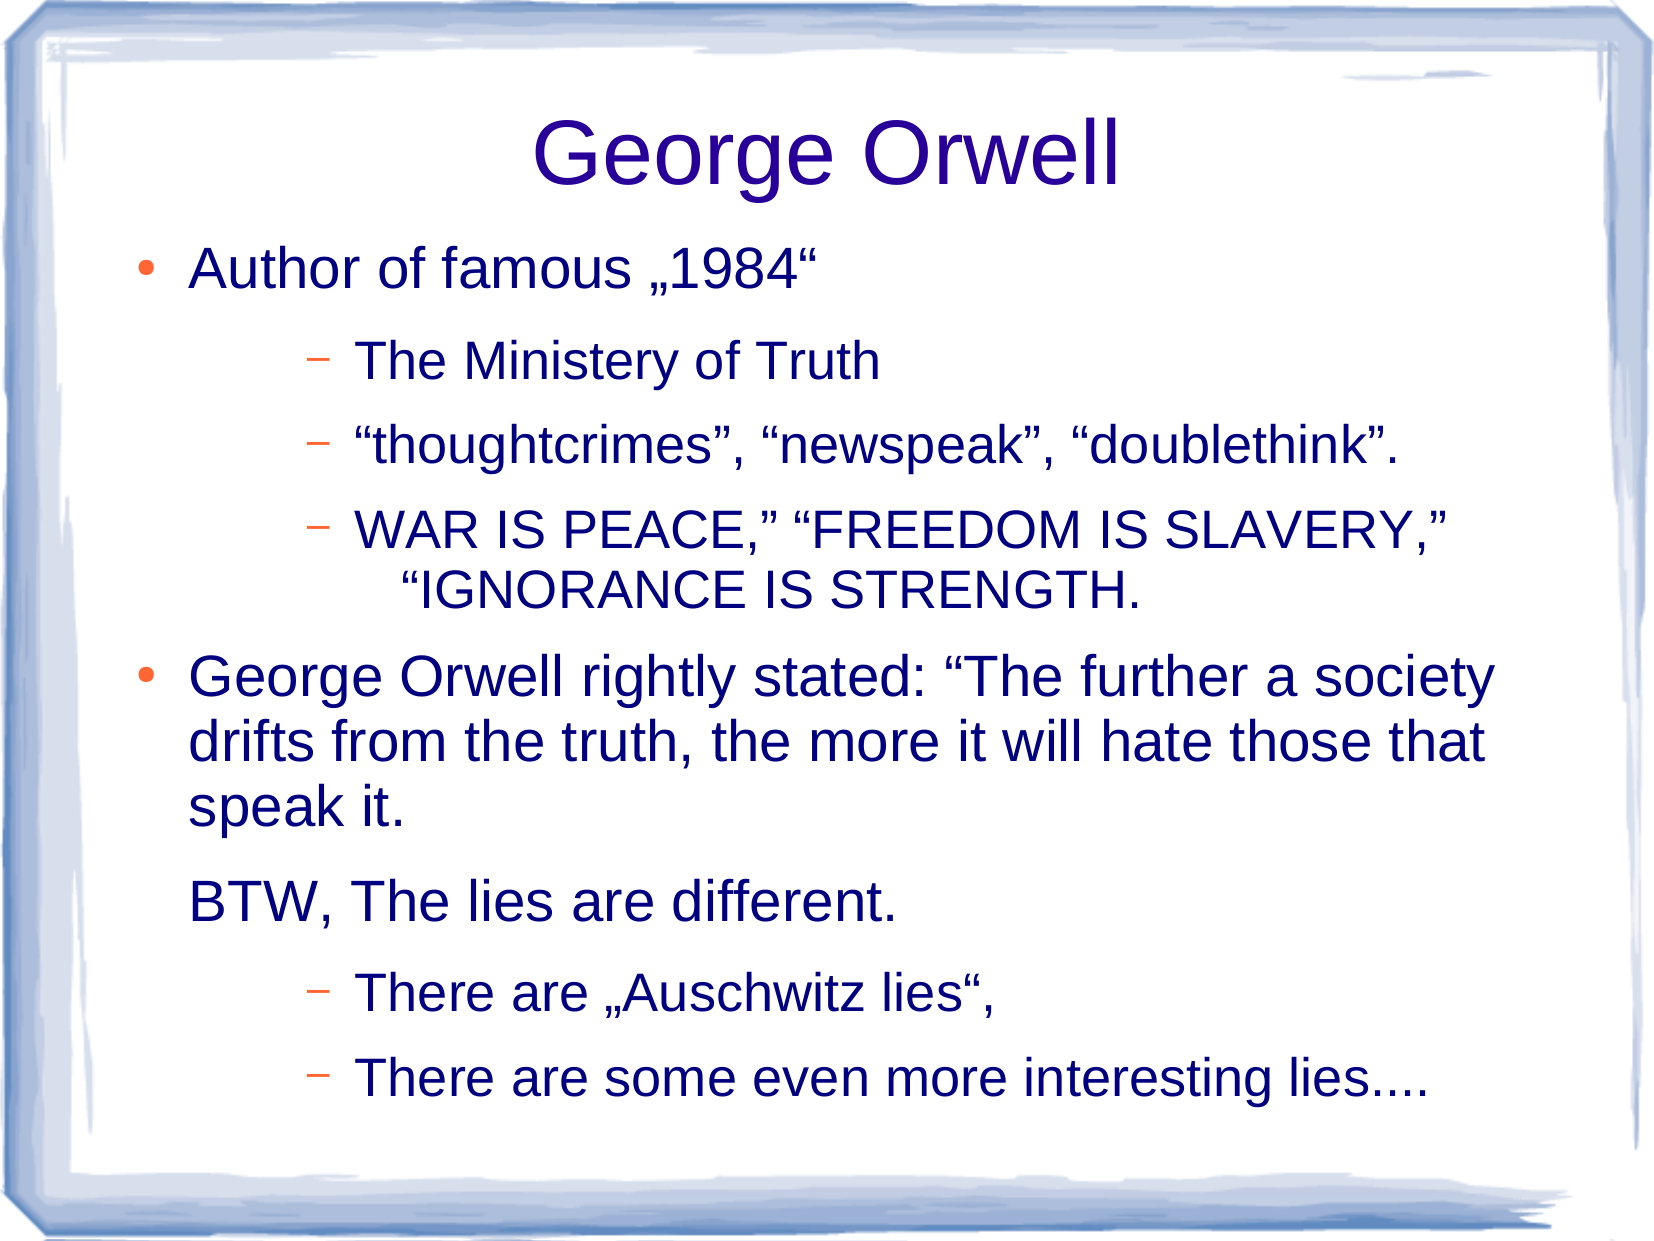

# George Orwell
Author of famous „1984“
The Ministery of Truth
“thoughtcrimes”, “newspeak”, “doublethink”.
WAR IS PEACE,” “FREEDOM IS SLAVERY,” “IGNORANCE IS STRENGTH.
George Orwell rightly stated: “The further a society drifts from the truth, the more it will hate those that speak it.
BTW, The lies are different.
There are „Auschwitz lies“,
There are some even more interesting lies....